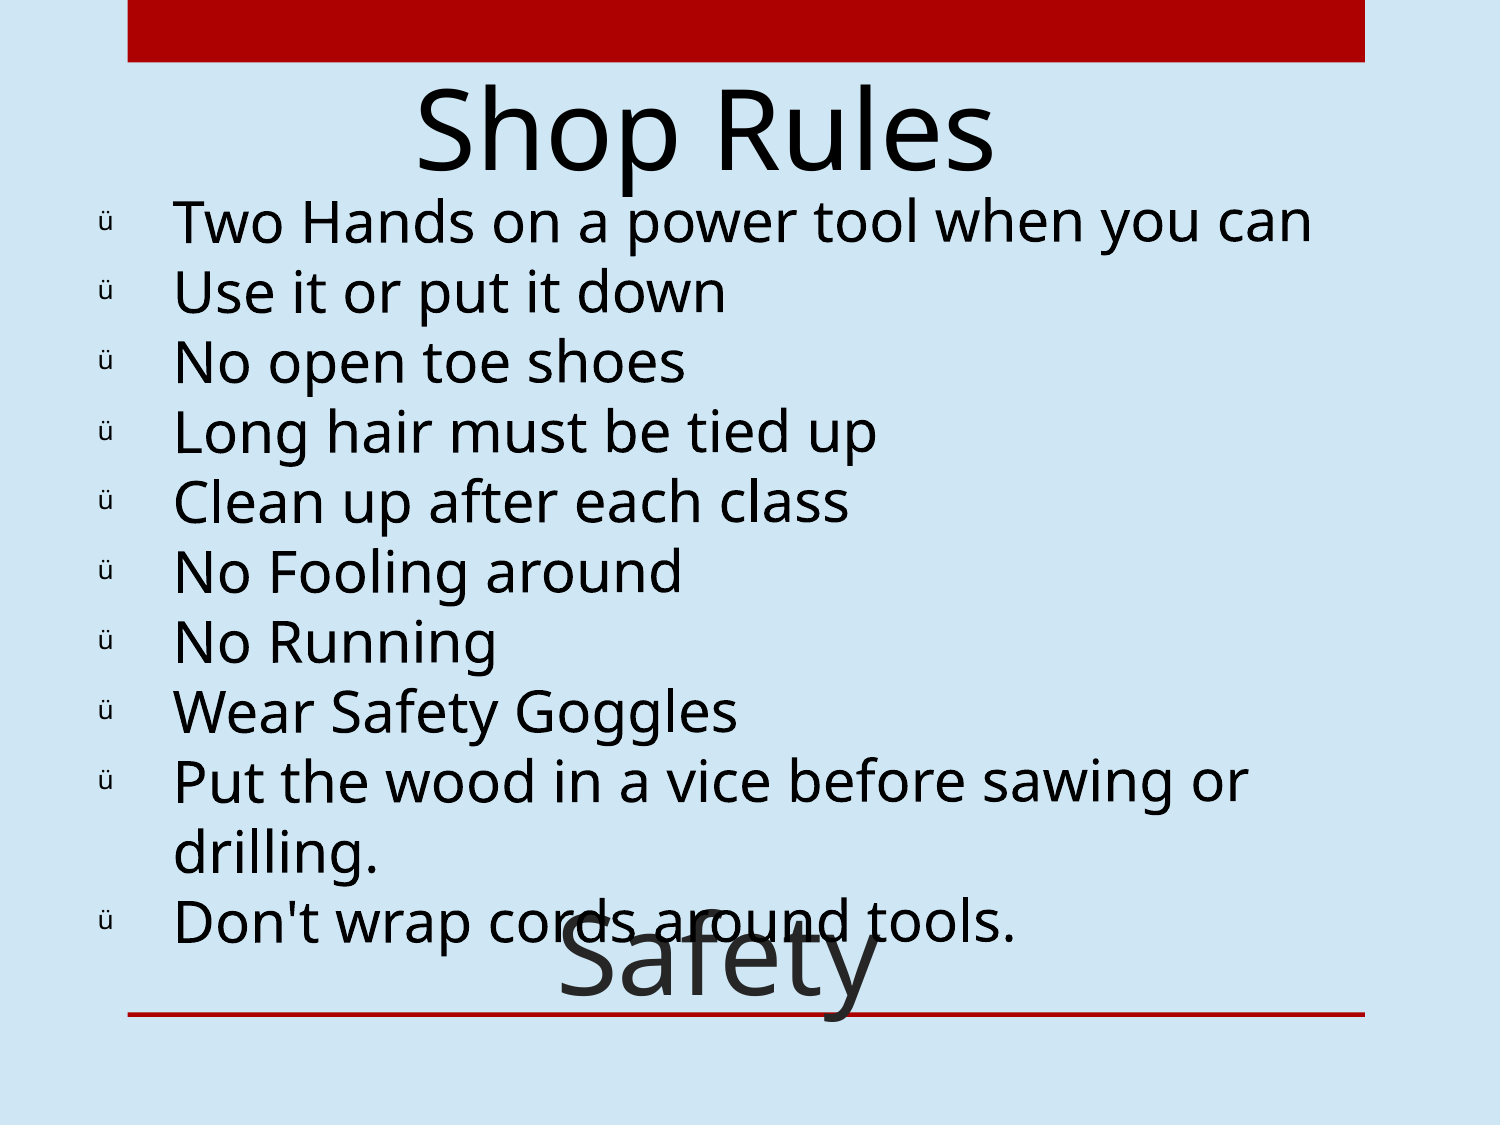

Shop Rules
Two Hands on a power tool when you can
Use it or put it down
No open toe shoes
Long hair must be tied up
Clean up after each class
No Fooling around
No Running
Wear Safety Goggles
Put the wood in a vice before sawing or drilling.
Don't wrap cords around tools.
# Safety